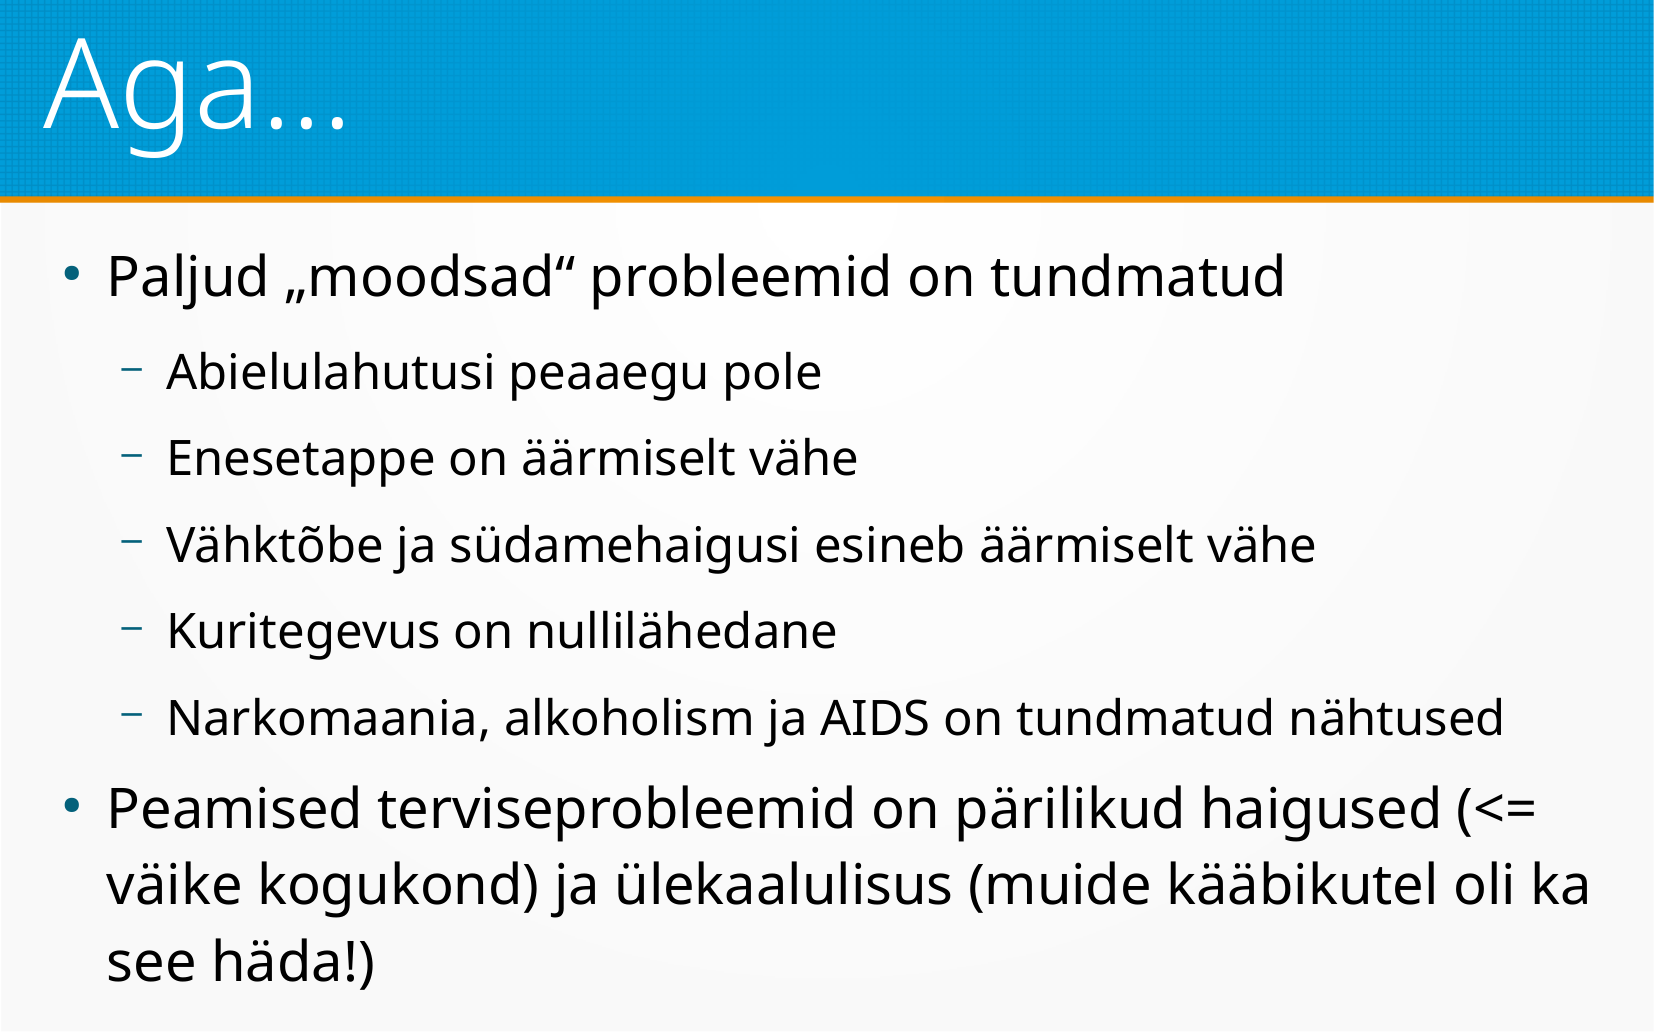

# Aga...
Paljud „moodsad“ probleemid on tundmatud
Abielulahutusi peaaegu pole
Enesetappe on äärmiselt vähe
Vähktõbe ja südamehaigusi esineb äärmiselt vähe
Kuritegevus on nullilähedane
Narkomaania, alkoholism ja AIDS on tundmatud nähtused
Peamised terviseprobleemid on pärilikud haigused (<= väike kogukond) ja ülekaalulisus (muide kääbikutel oli ka see häda!)